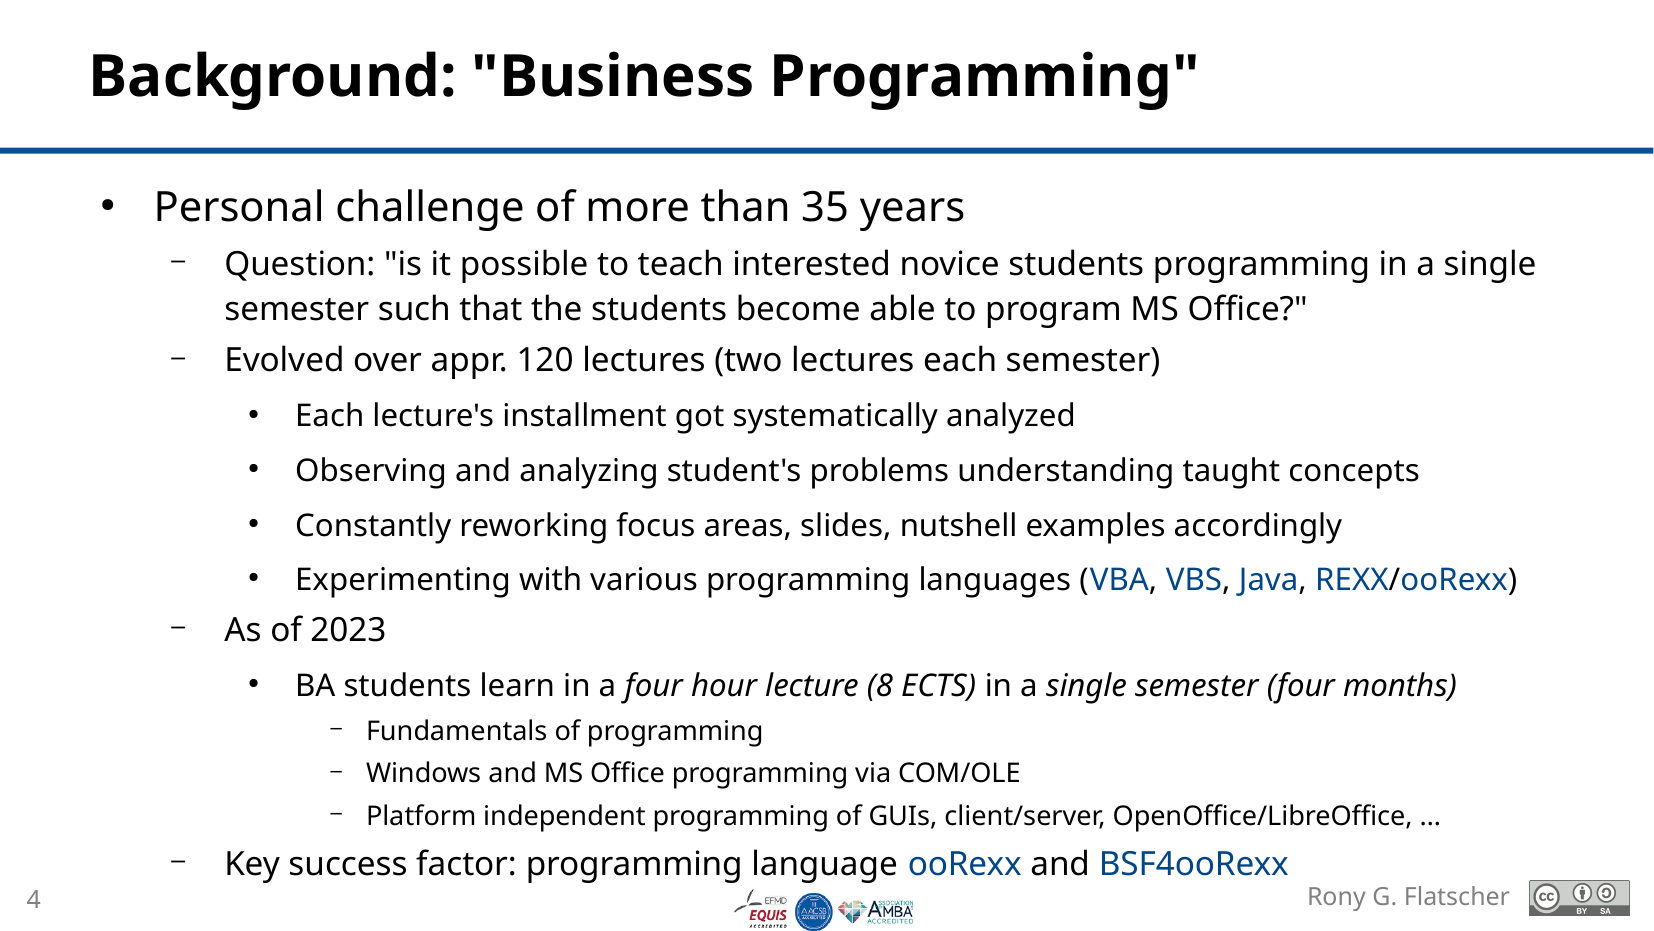

# Background: "Business Programming"
Personal challenge of more than 35 years
Question: "is it possible to teach interested novice students programming in a single semester such that the students become able to program MS Office?"
Evolved over appr. 120 lectures (two lectures each semester)
Each lecture's installment got systematically analyzed
Observing and analyzing student's problems understanding taught concepts
Constantly reworking focus areas, slides, nutshell examples accordingly
Experimenting with various programming languages (VBA, VBS, Java, REXX/ooRexx)
As of 2023
BA students learn in a four hour lecture (8 ECTS) in a single semester (four months)
Fundamentals of programming
Windows and MS Office programming via COM/OLE
Platform independent programming of GUIs, client/server, OpenOffice/LibreOffice, …
Key success factor: programming language ooRexx and BSF4ooRexx